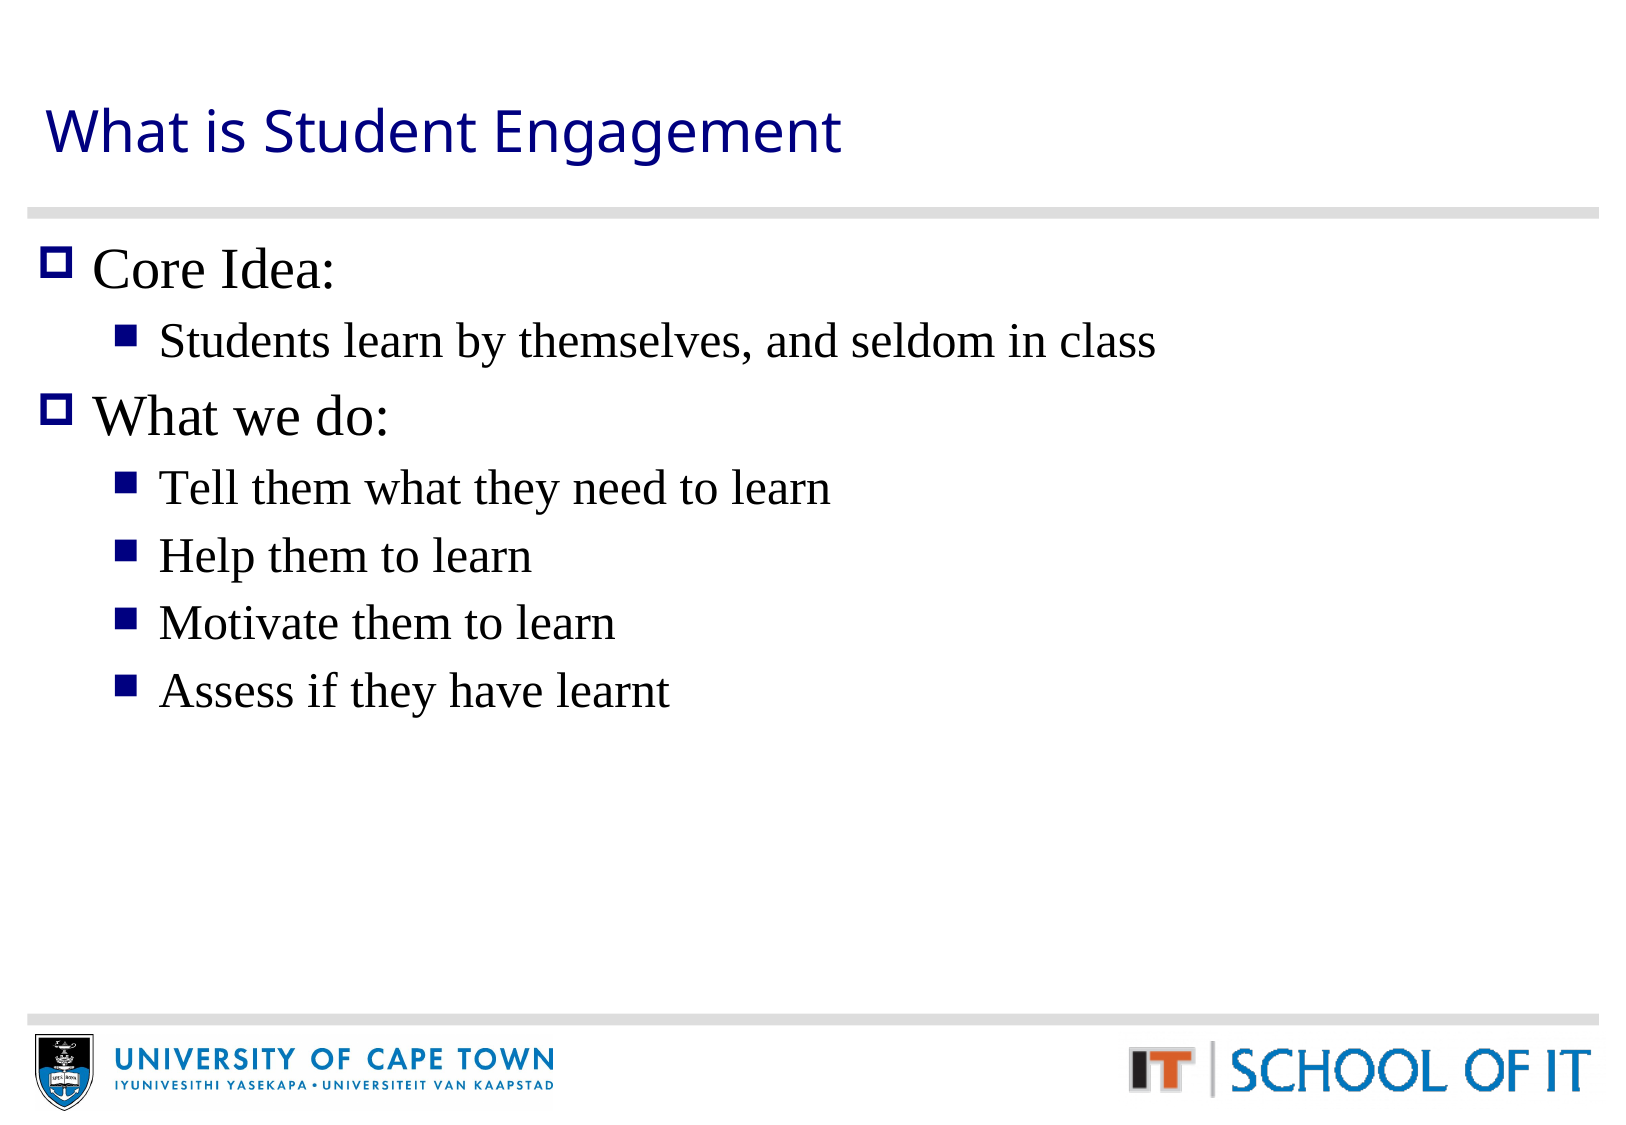

# What is Student Engagement
Core Idea:
Students learn by themselves, and seldom in class
What we do:
Tell them what they need to learn
Help them to learn
Motivate them to learn
Assess if they have learnt